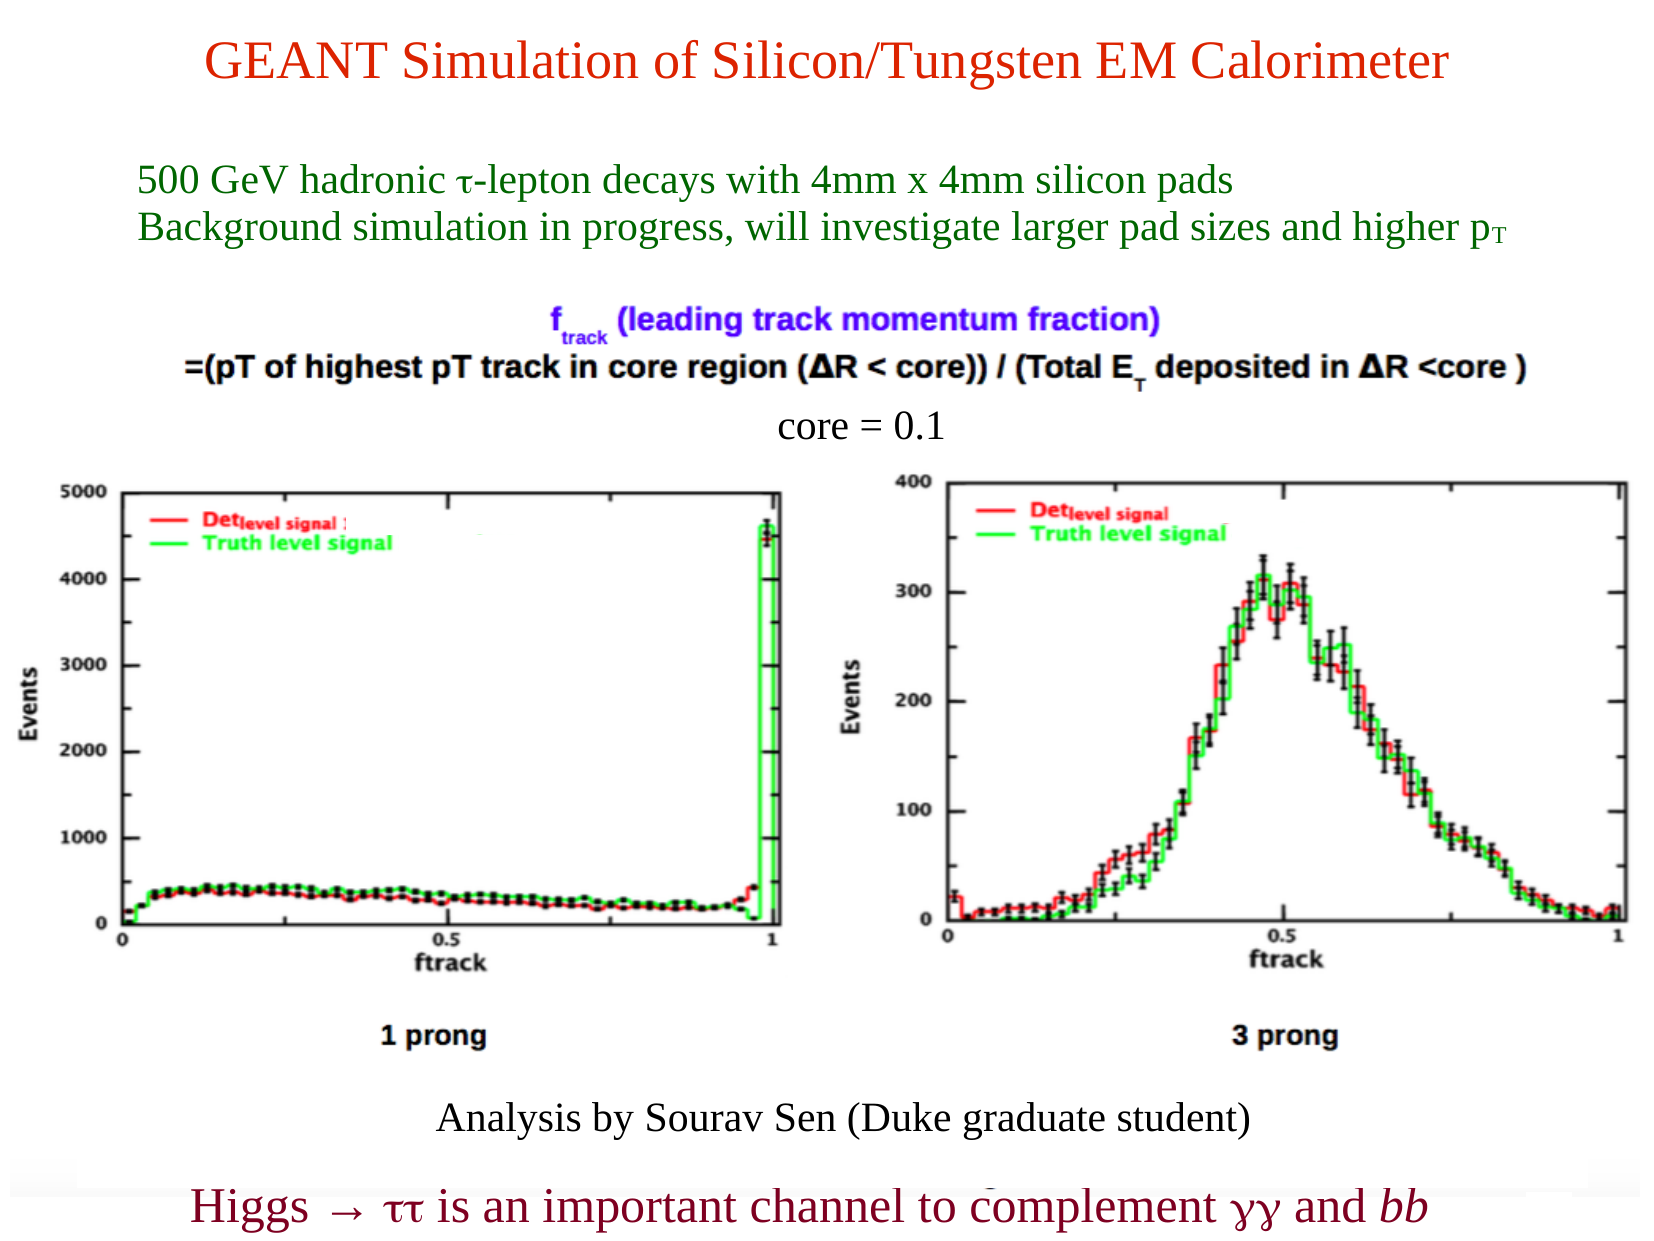

# GEANT Simulation of Silicon/Tungsten EM Calorimeter
500 GeV hadronic τ-lepton decays with 4mm x 4mm silicon pads
Background simulation in progress, will investigate larger pad sizes and higher pT
core = 0.1
Analysis by Sourav Sen (Duke graduate student)
Higgs → ττ is an important channel to complement γγ and bb